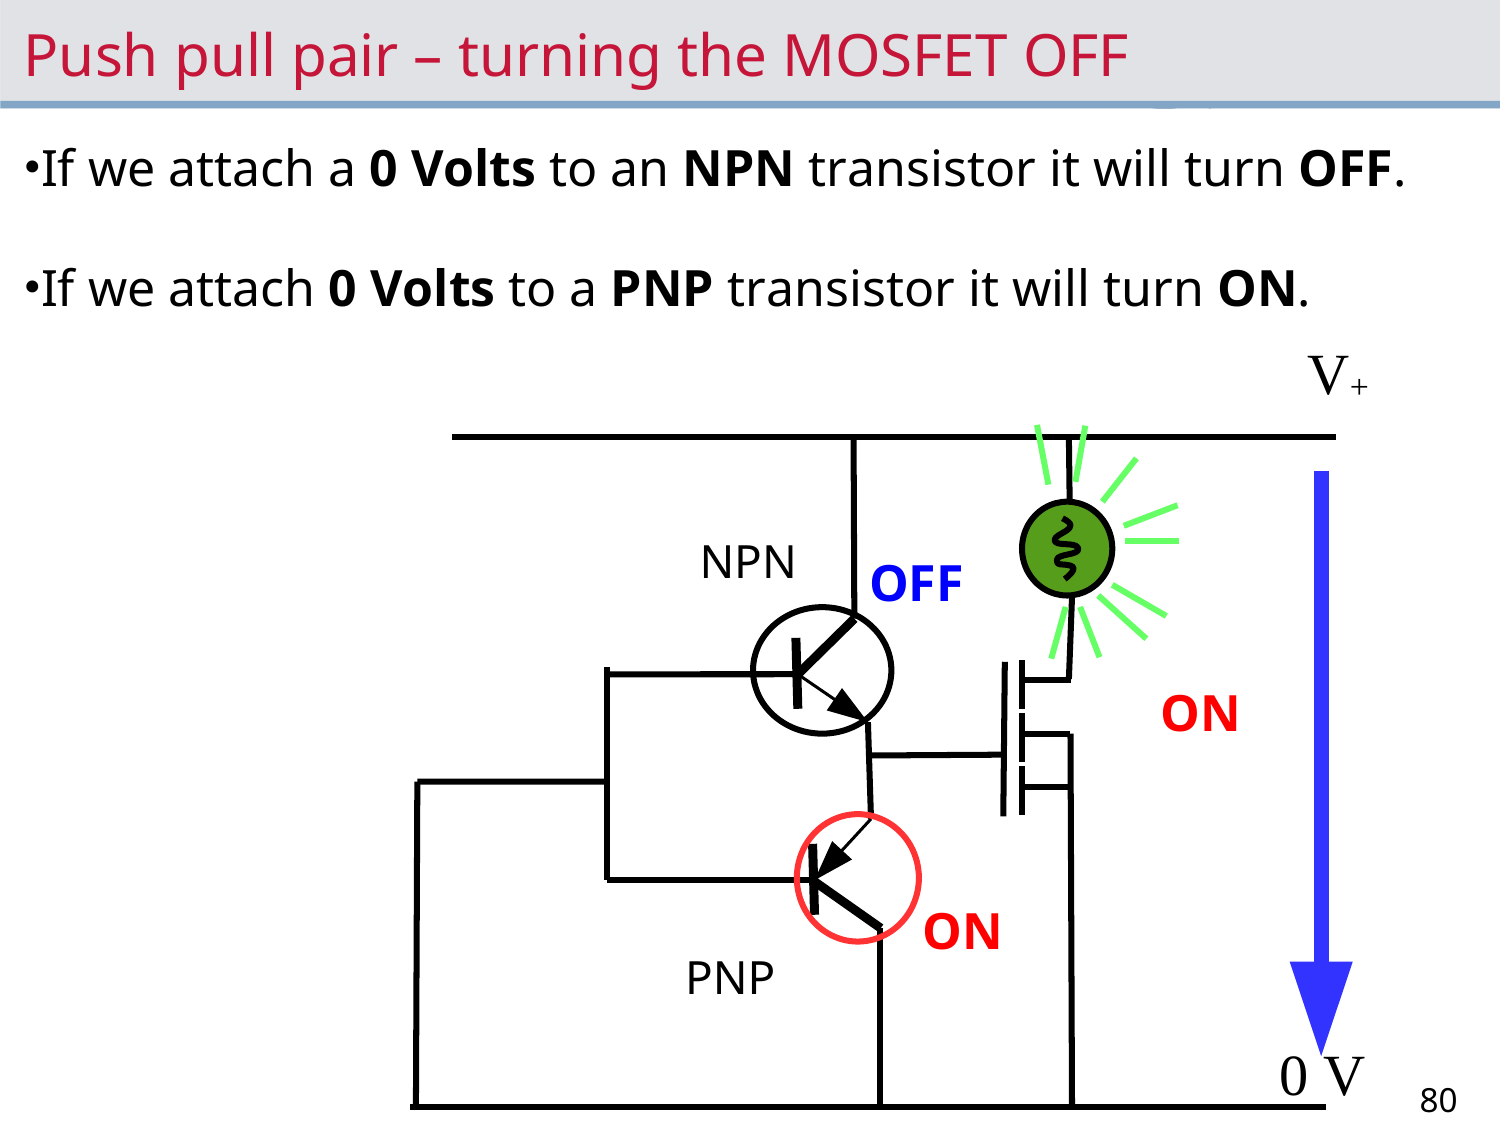

# Push pull pair – turning the MOSFET OFF
If we attach a 0 Volts to an NPN transistor it will turn OFF.
If we attach 0 Volts to a PNP transistor it will turn ON.
V+
NPN
OFF
ON
ON
PNP
0 V